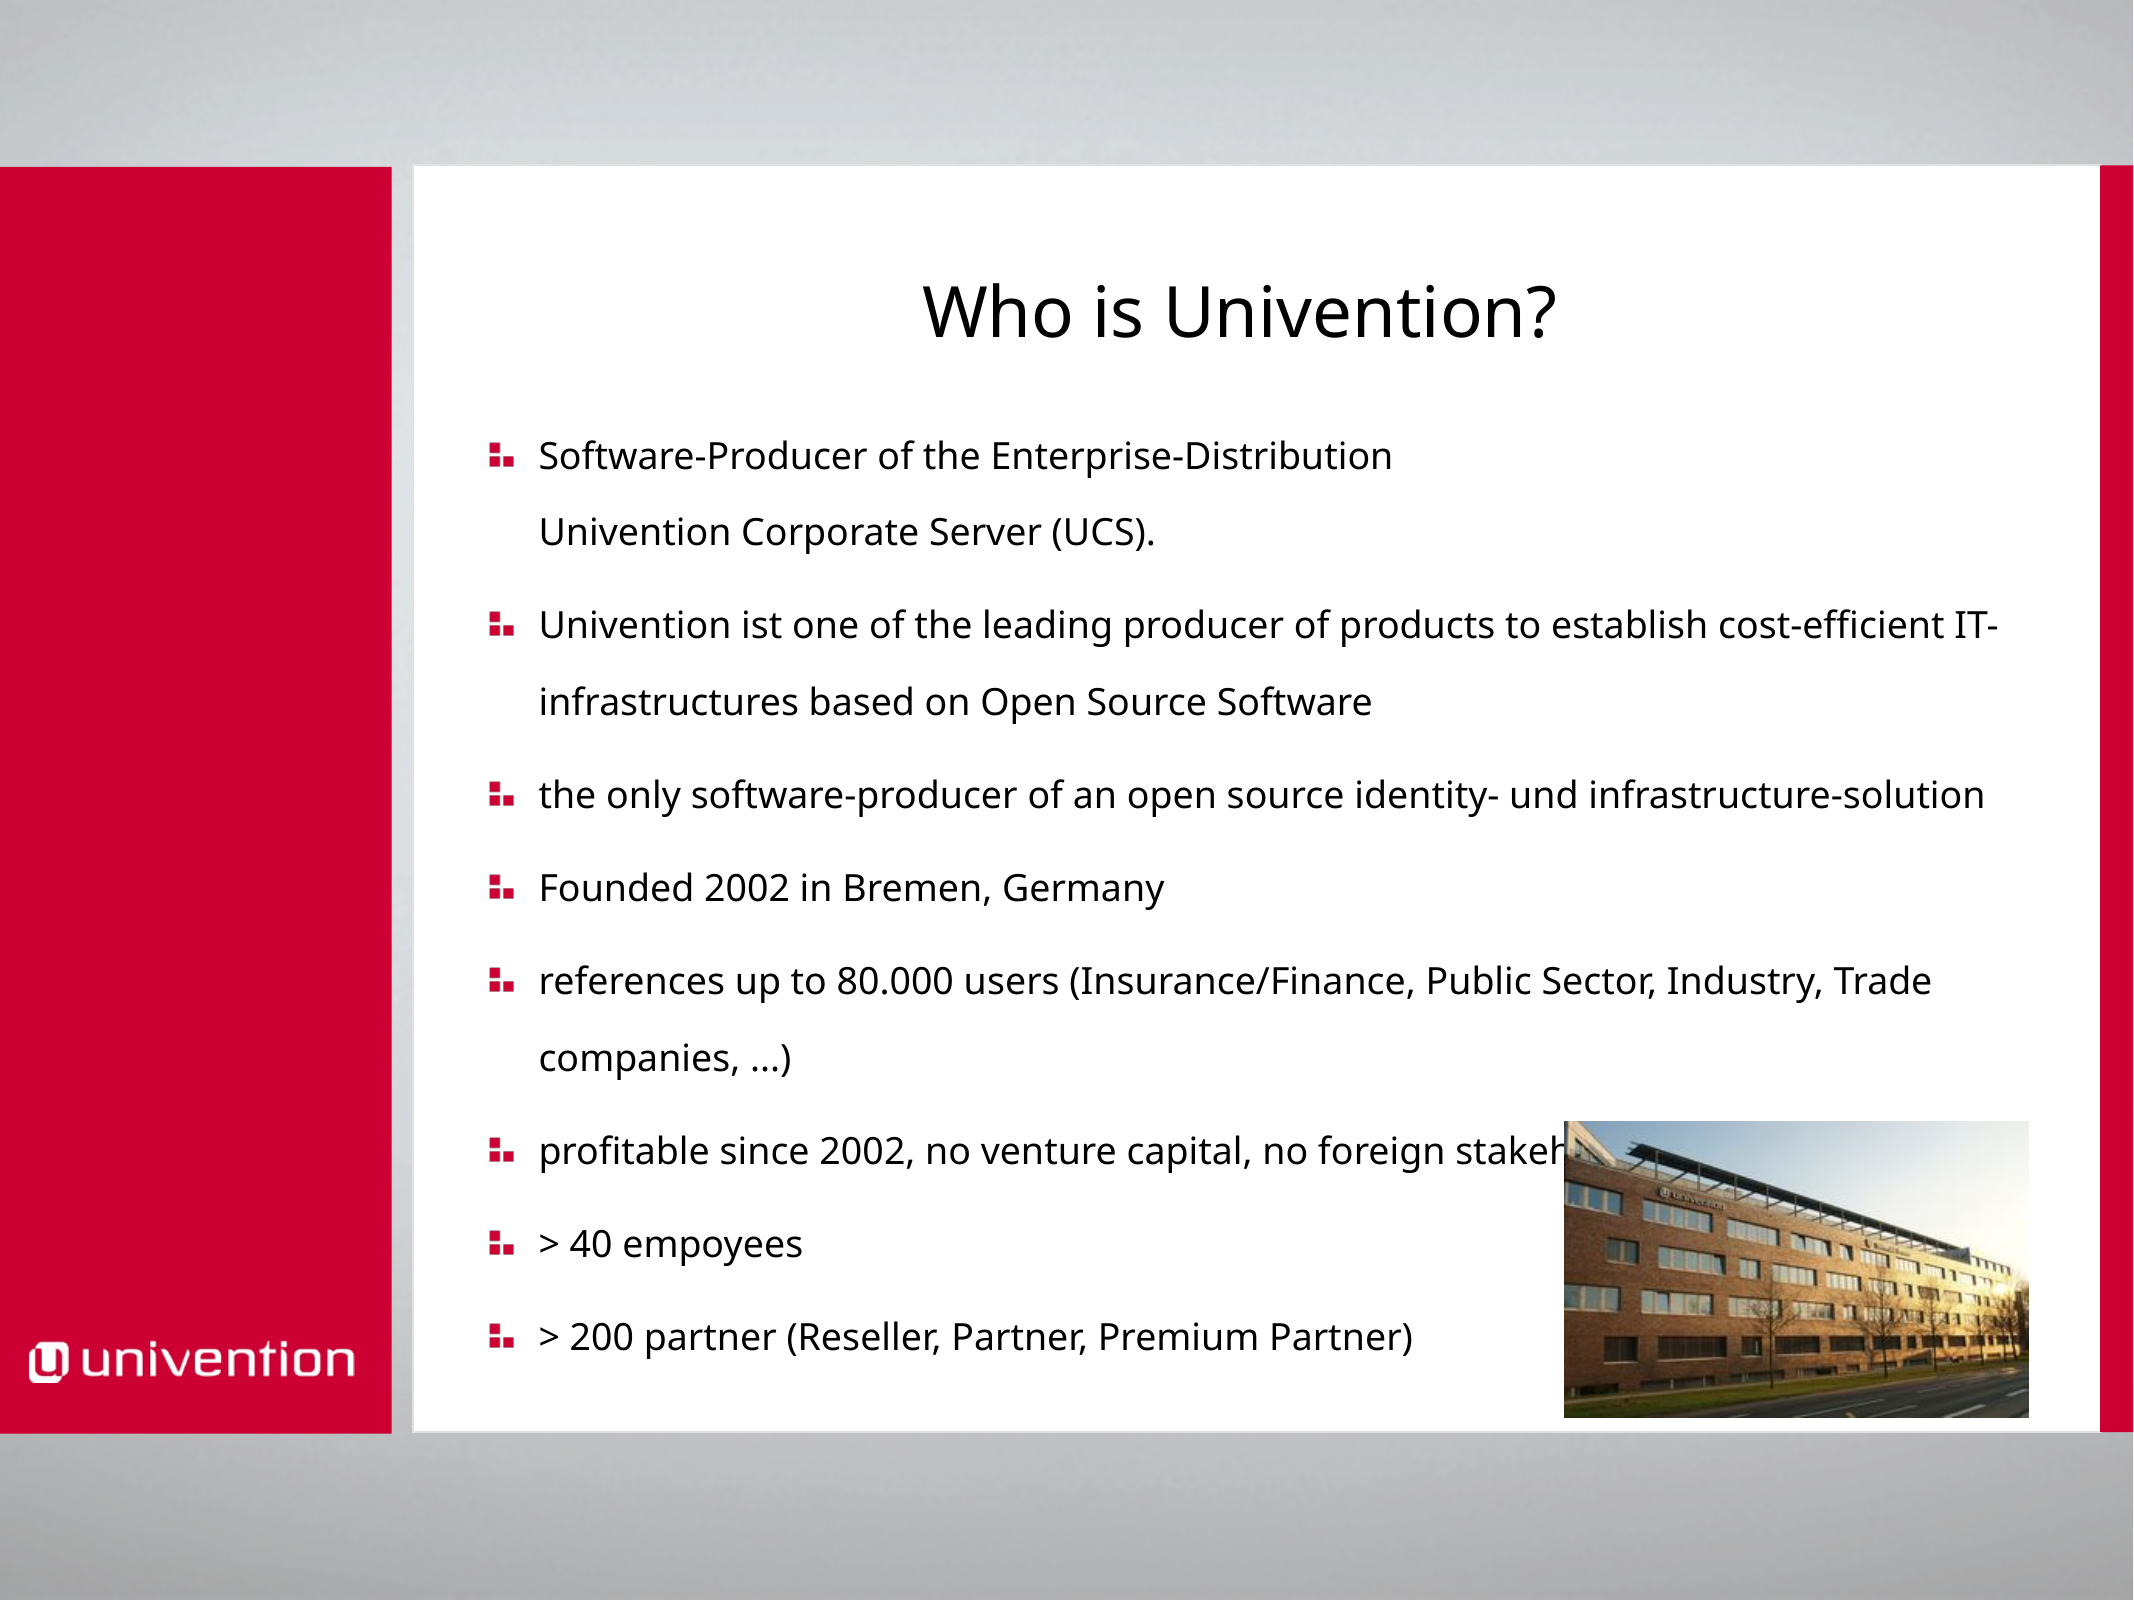

# Who is Univention?
Software-Producer of the Enterprise-Distribution
Univention Corporate Server (UCS).
Univention ist one of the leading producer of products to establish cost-efficient IT-infrastructures based on Open Source Software
the only software-producer of an open source identity- und infrastructure-solution
Founded 2002 in Bremen, Germany
references up to 80.000 users (Insurance/Finance, Public Sector, Industry, Trade companies, ...)
profitable since 2002, no venture capital, no foreign stakeholders
> 40 empoyees
> 200 partner (Reseller, Partner, Premium Partner)